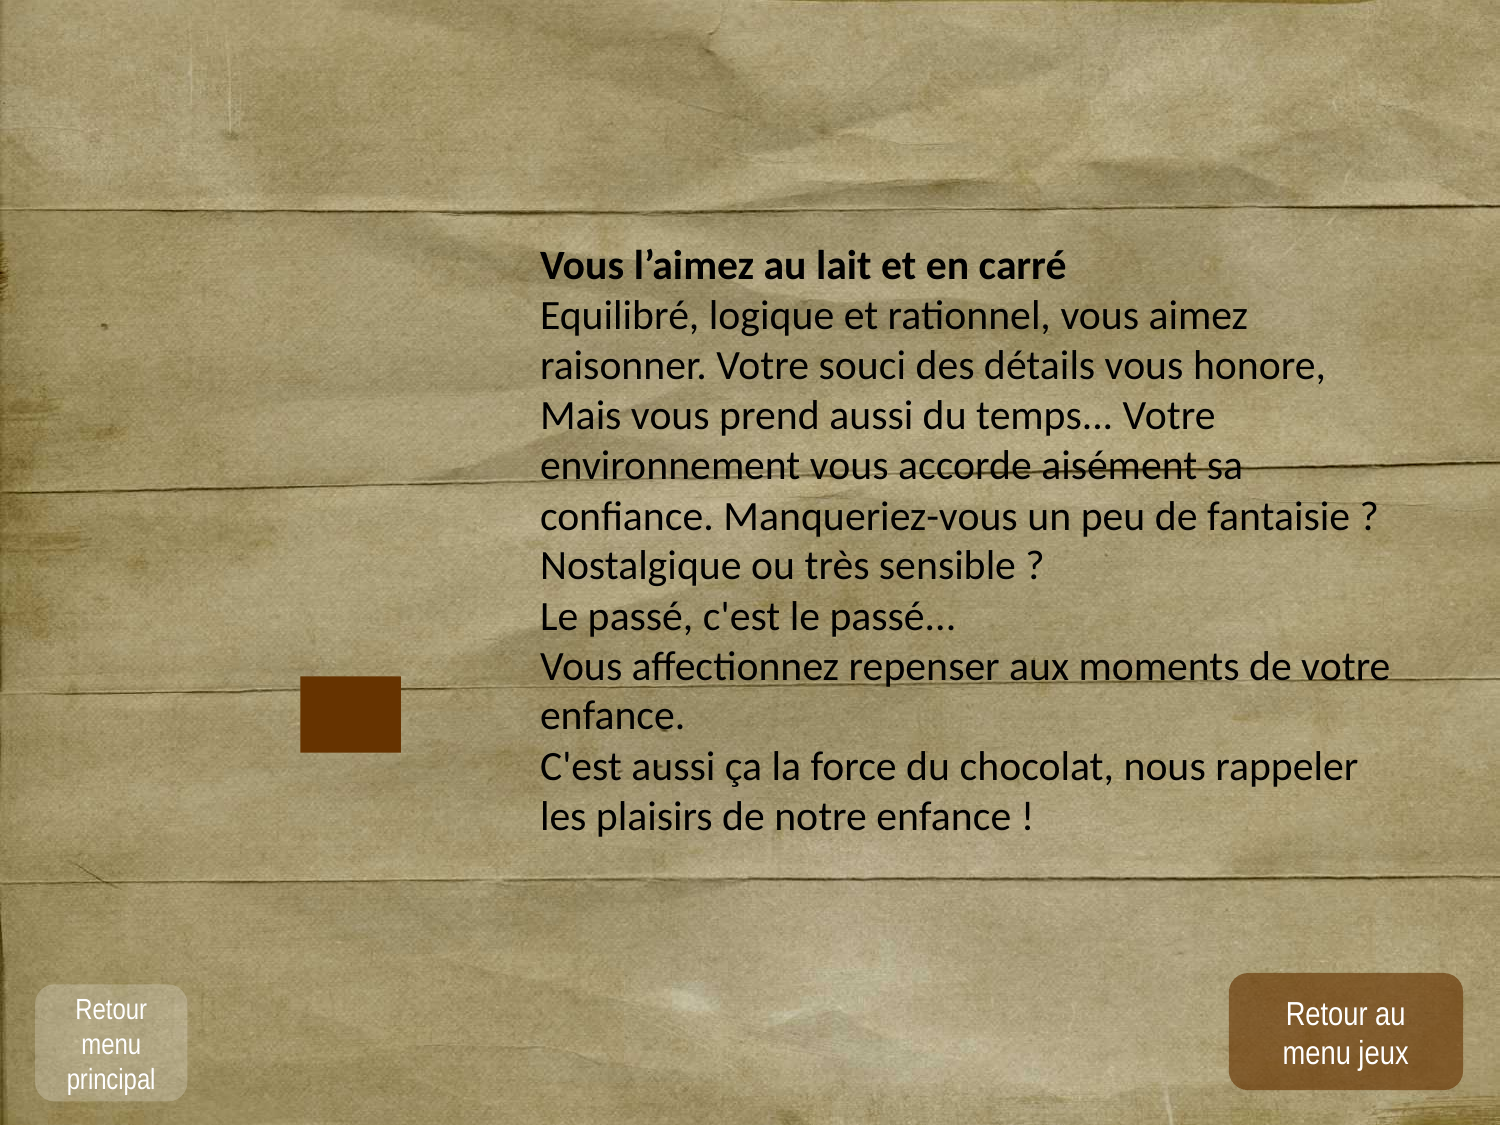

Vous l’aimez au lait et en carré
Equilibré, logique et rationnel, vous aimez raisonner. Votre souci des détails vous honore, Mais vous prend aussi du temps... Votre environnement vous accorde aisément sa confiance. Manqueriez-vous un peu de fantaisie ? Nostalgique ou très sensible ?
Le passé, c'est le passé...
Vous affectionnez repenser aux moments de votre enfance.
C'est aussi ça la force du chocolat, nous rappeler les plaisirs de notre enfance !
Retour au menu jeux
Retour menu
principal